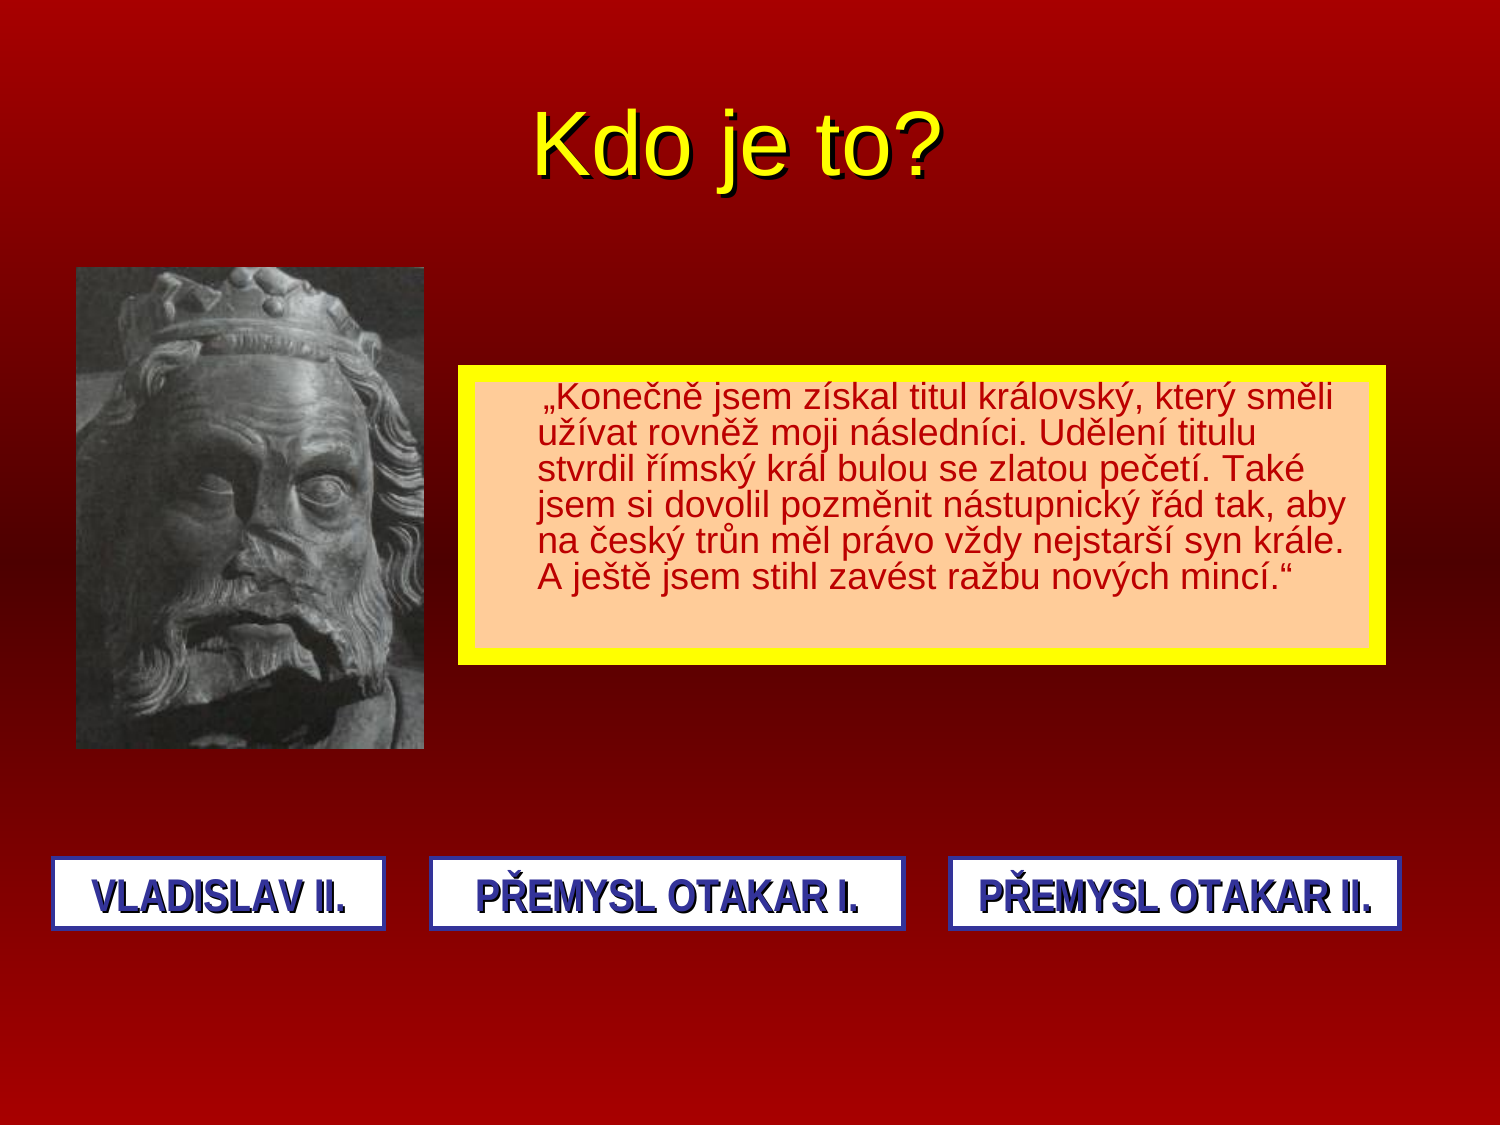

# Kdo je to?
	 „Konečně jsem získal titul královský, který směli užívat rovněž moji následníci. Udělení titulu stvrdil římský král bulou se zlatou pečetí. Také jsem si dovolil pozměnit nástupnický řád tak, aby na český trůn měl právo vždy nejstarší syn krále. A ještě jsem stihl zavést ražbu nových mincí.“
VLADISLAV II.
PŘEMYSL OTAKAR I.
PŘEMYSL OTAKAR II.